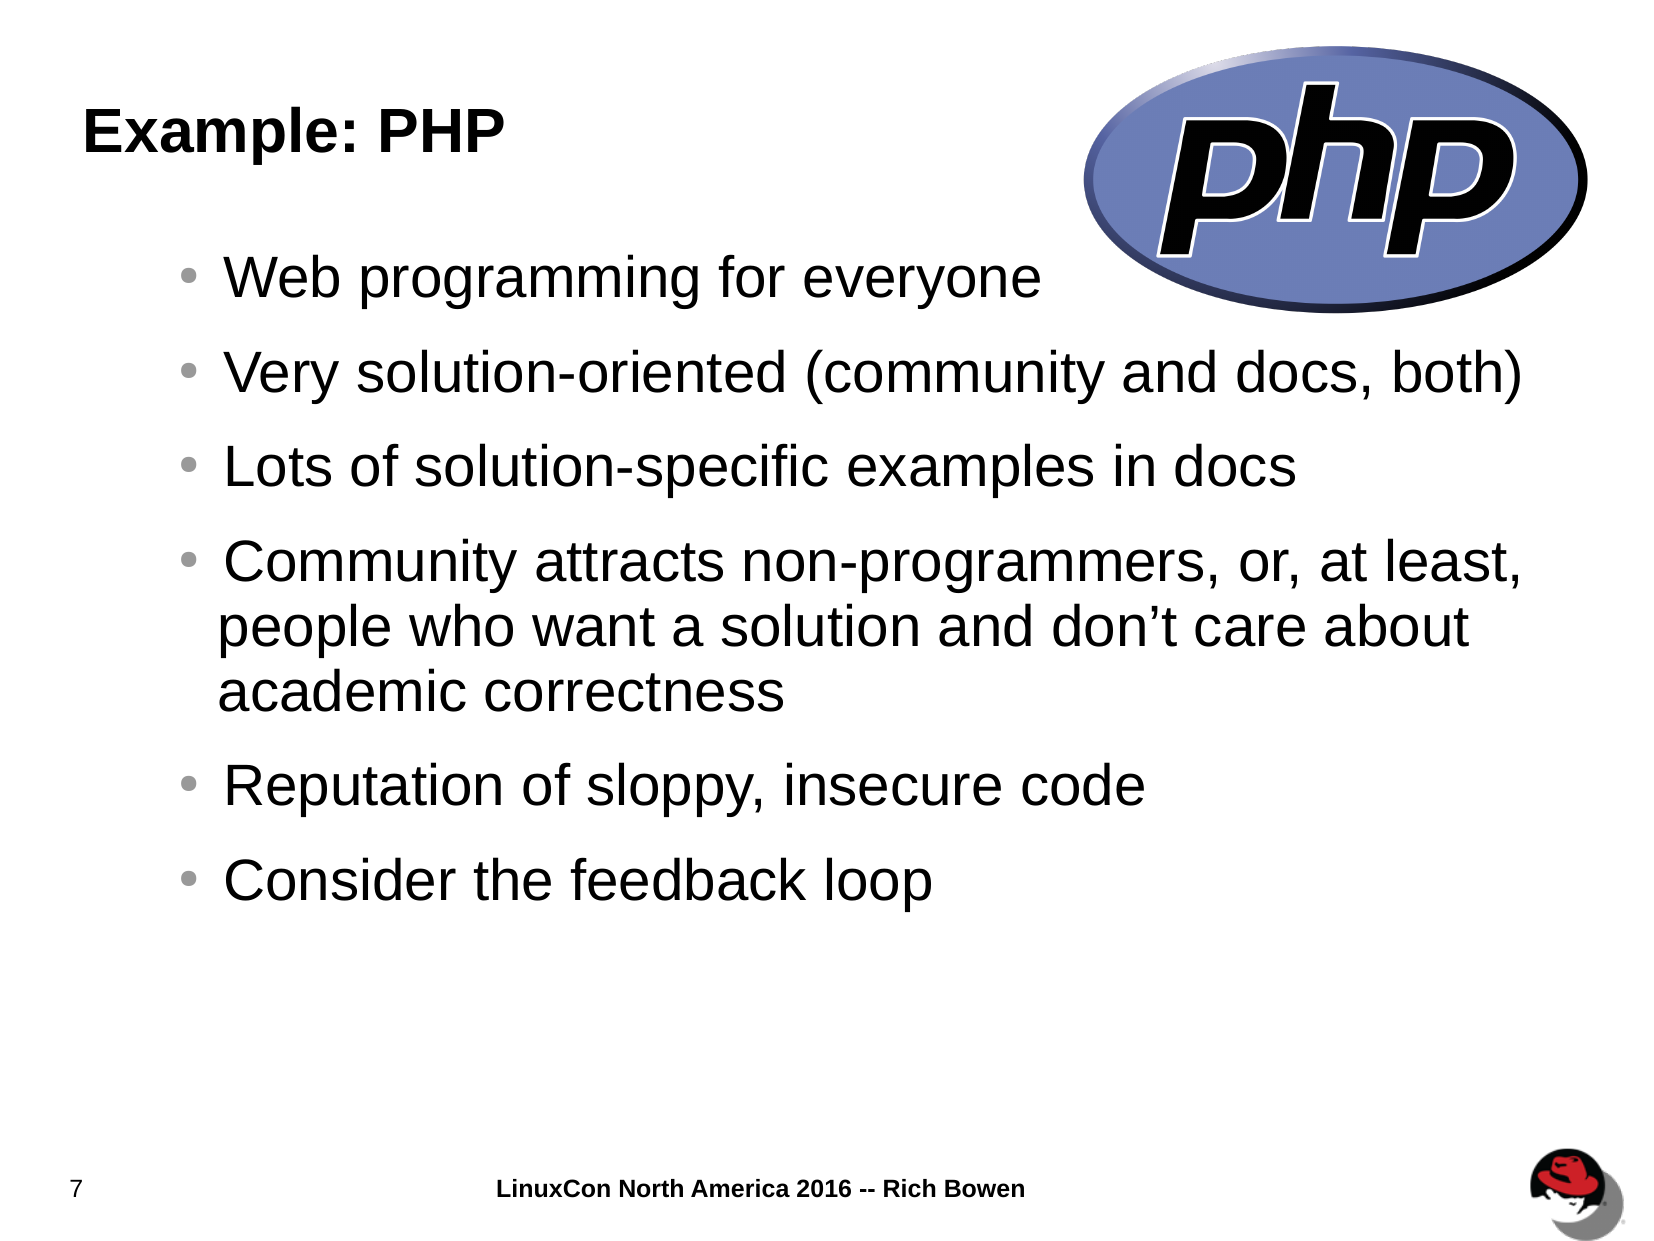

# Example: PHP
Web programming for everyone
Very solution-oriented (community and docs, both)
Lots of solution-specific examples in docs
Community attracts non-programmers, or, at least, people who want a solution and don’t care about academic correctness
Reputation of sloppy, insecure code
Consider the feedback loop